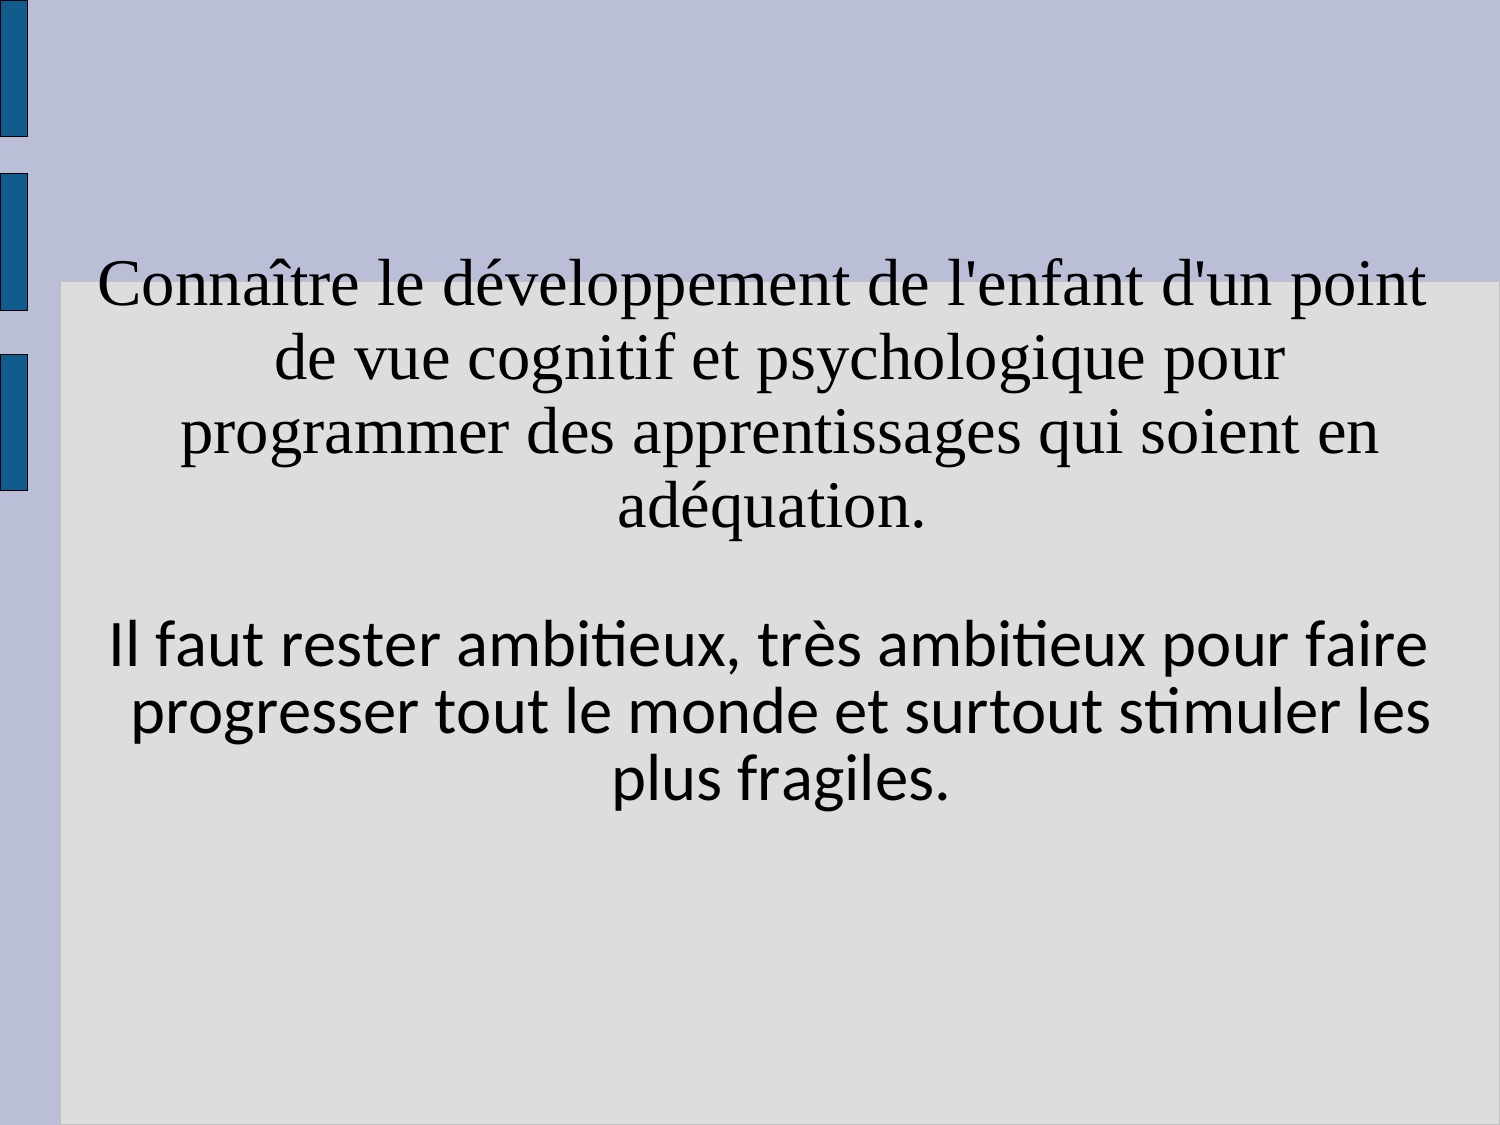

# Connaître le développement de l'enfant d'un point de vue cognitif et psychologique pour programmer des apprentissages qui soient en adéquation.
 Il faut rester ambitieux, très ambitieux pour faire progresser tout le monde et surtout stimuler les plus fragiles.